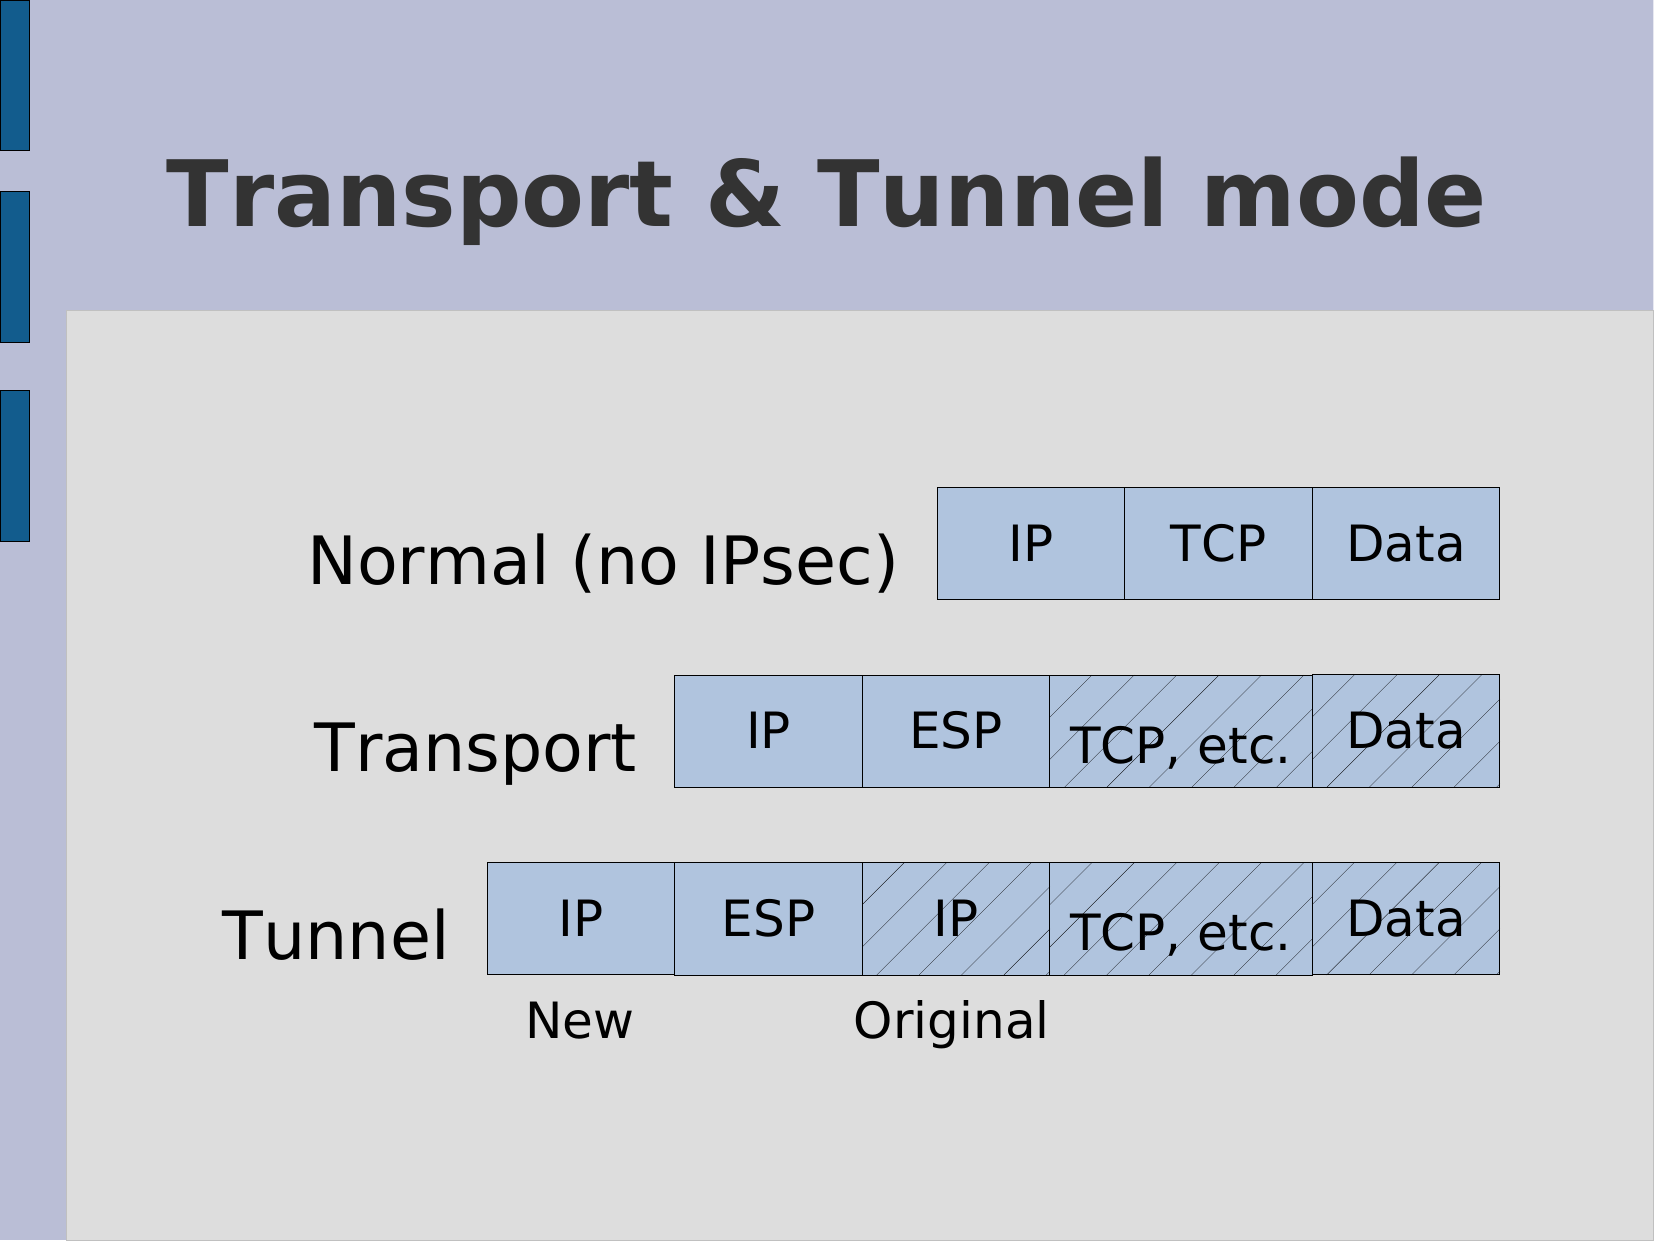

# Transport & Tunnel mode
IP
TCP
Data
Normal (no IPsec)
Data
IP
ESP
TCP, etc.
Transport
IP
Data
ESP
IP
TCP, etc.
Tunnel
New
Original